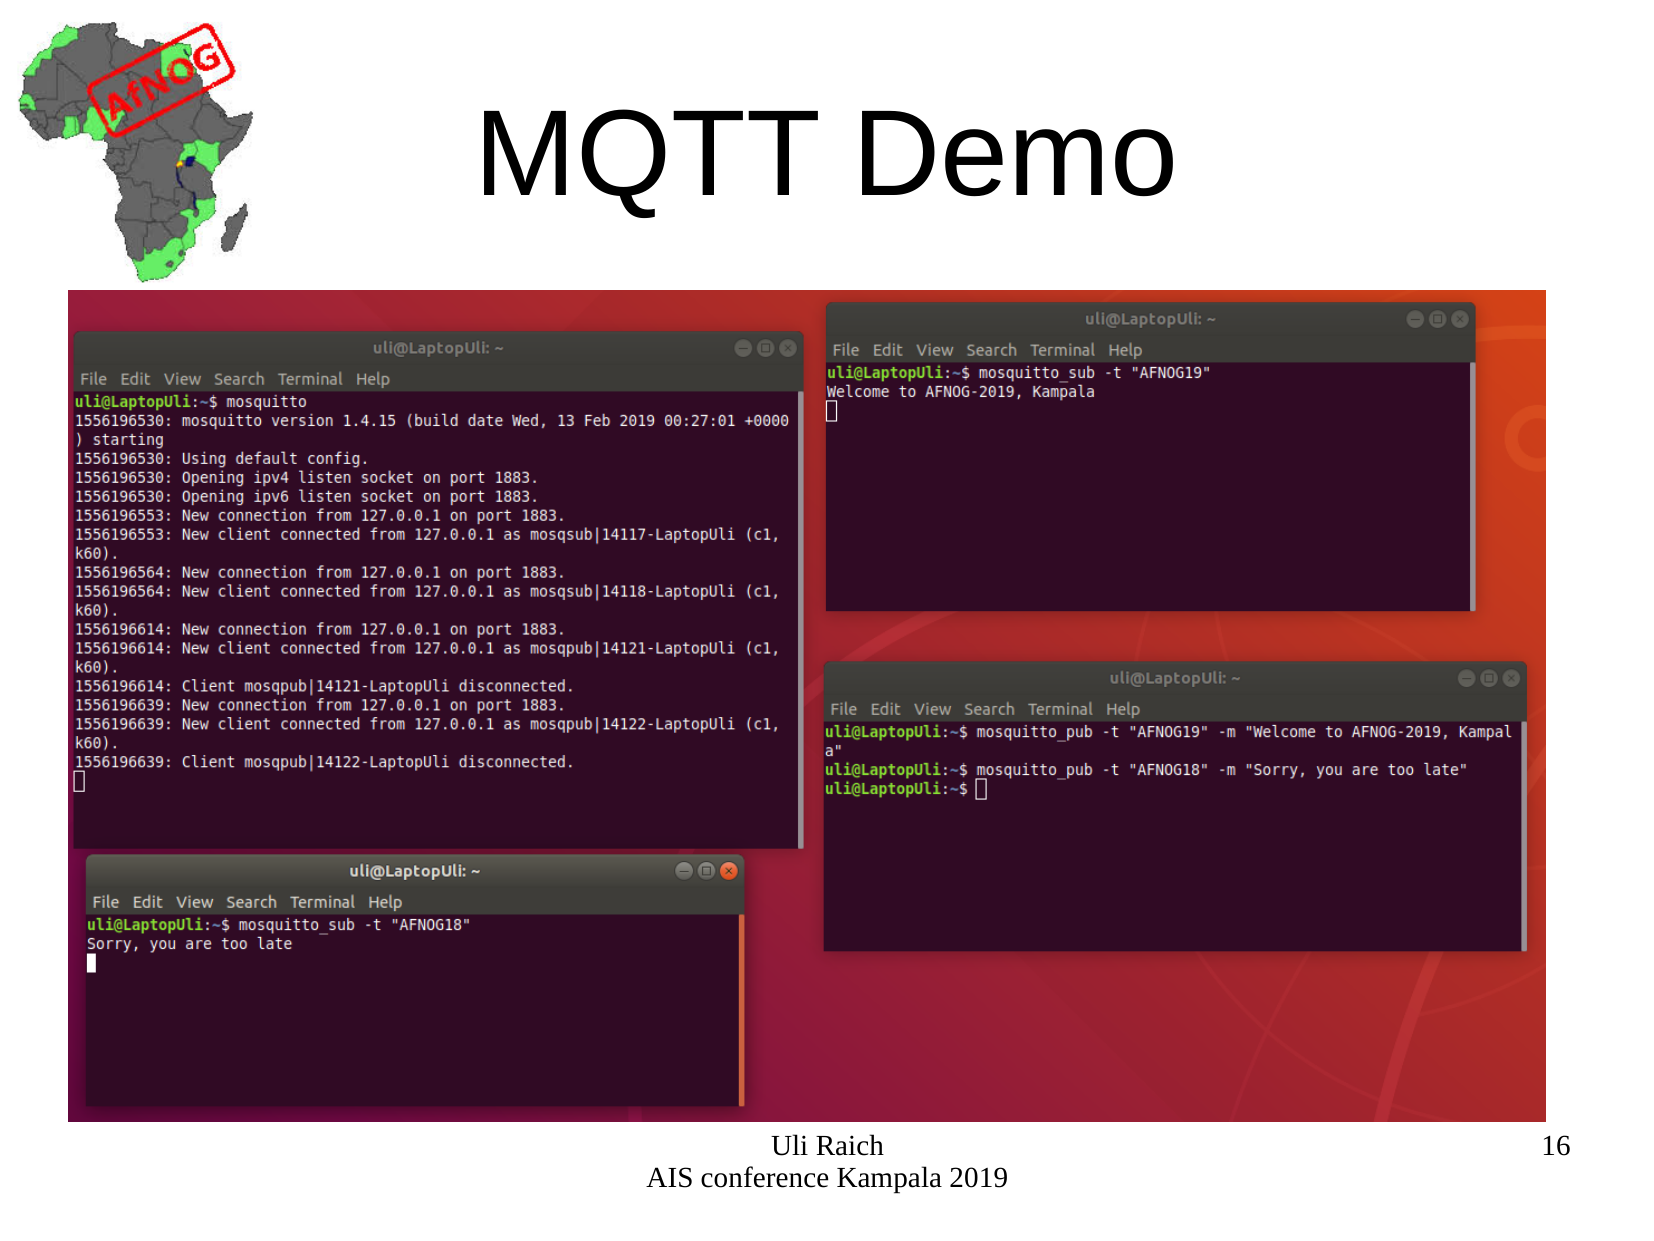

# MQTT Demo
Uli Raich AIS conference Kampala 2019
16